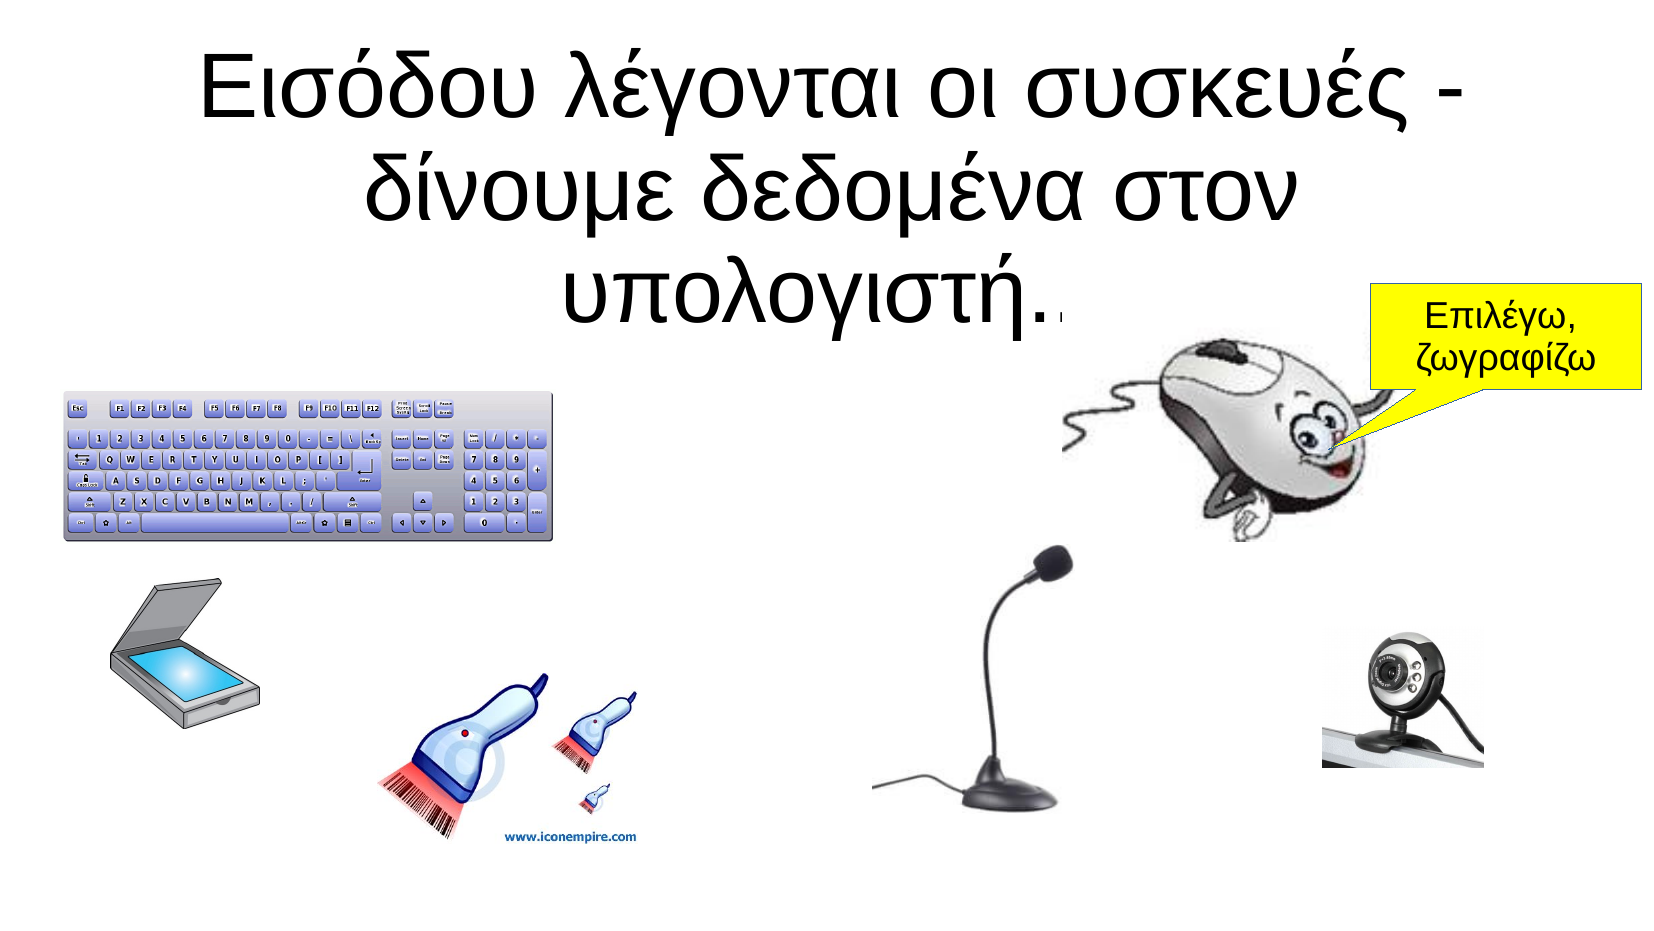

# Εισόδου λέγονται οι συσκευές -δίνουμε δεδομένα στον υπολογιστή...
Επιλέγω,
ζωγραφίζω